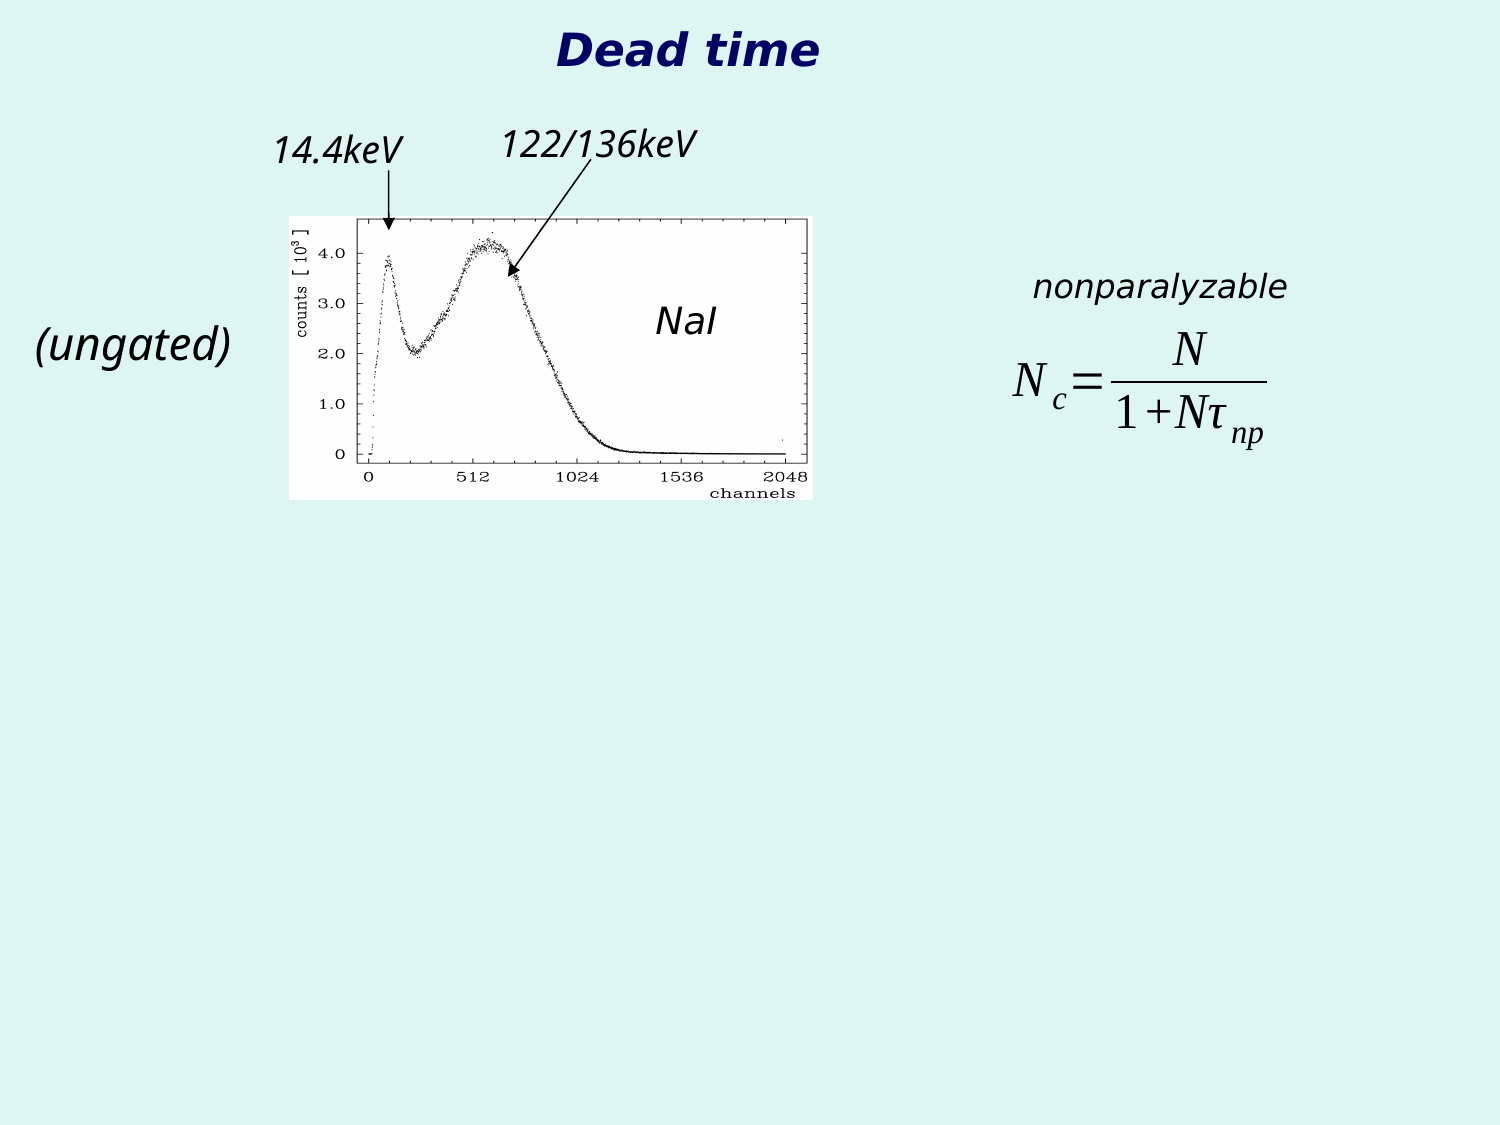

Dead time
122/136keV
14.4keV
nonparalyzable
NaI
(ungated)